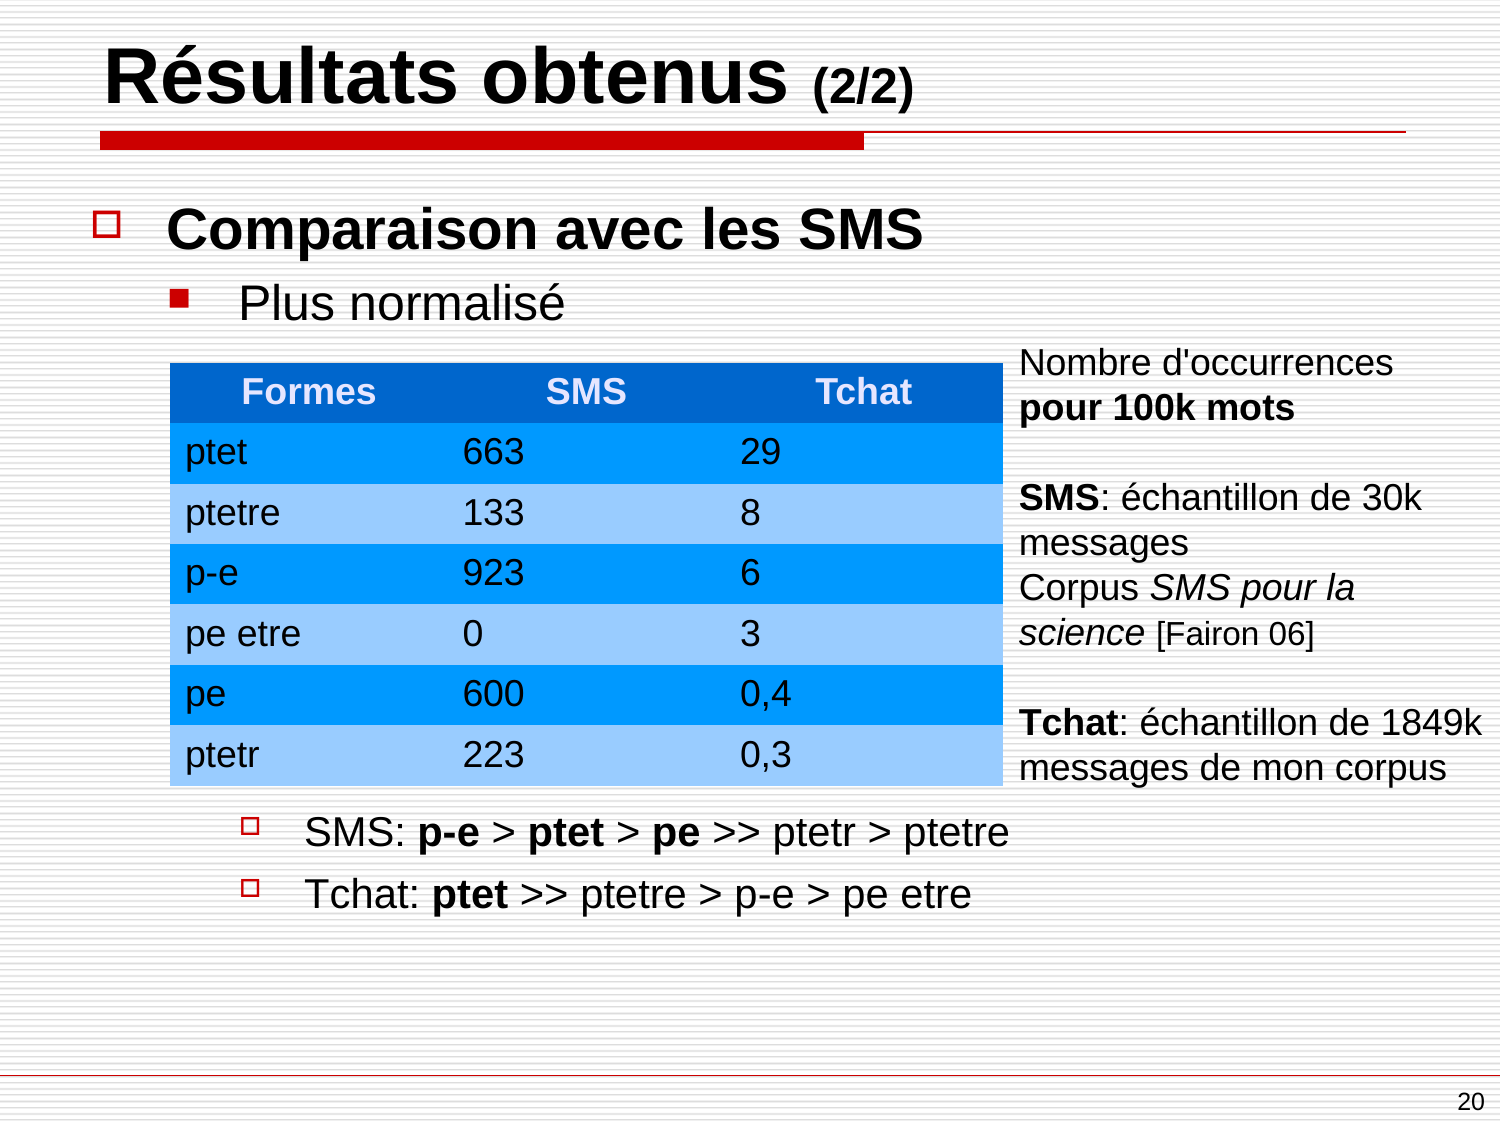

Résultats obtenus (2/2)
Comparaison avec les SMS
Plus normalisé
Nombre d'occurrences pour 100k mots
SMS: échantillon de 30k messages
Corpus SMS pour la science [Fairon 06]
Tchat: échantillon de 1849k messages de mon corpus
| Formes | SMS | Tchat |
| --- | --- | --- |
| ptet | 663 | 29 |
| ptetre | 133 | 8 |
| p-e | 923 | 6 |
| pe etre | 0 | 3 |
| pe | 600 | 0,4 |
| ptetr | 223 | 0,3 |
# SMS: p-e > ptet > pe >> ptetr > ptetre
Tchat: ptet >> ptetre > p-e > pe etre
20